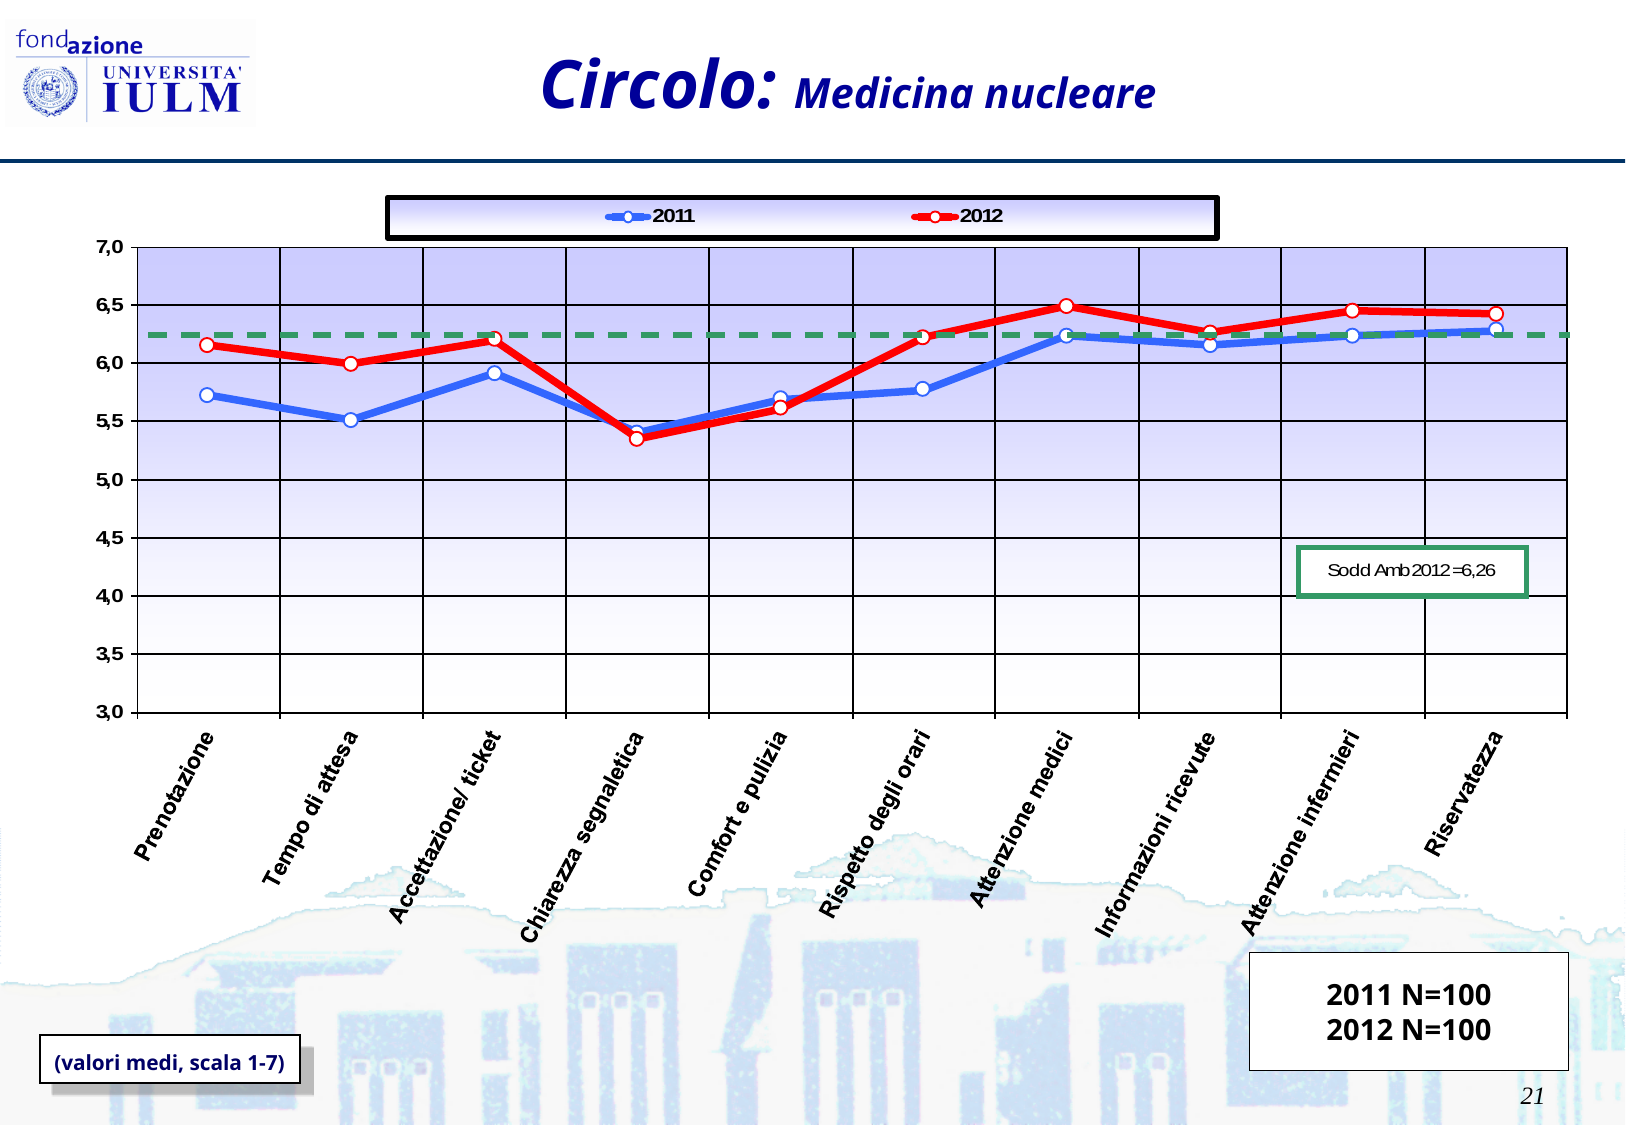

Circolo: Medicina nucleare
2011 N=100
2012 N=100
(valori medi, scala 1-7)